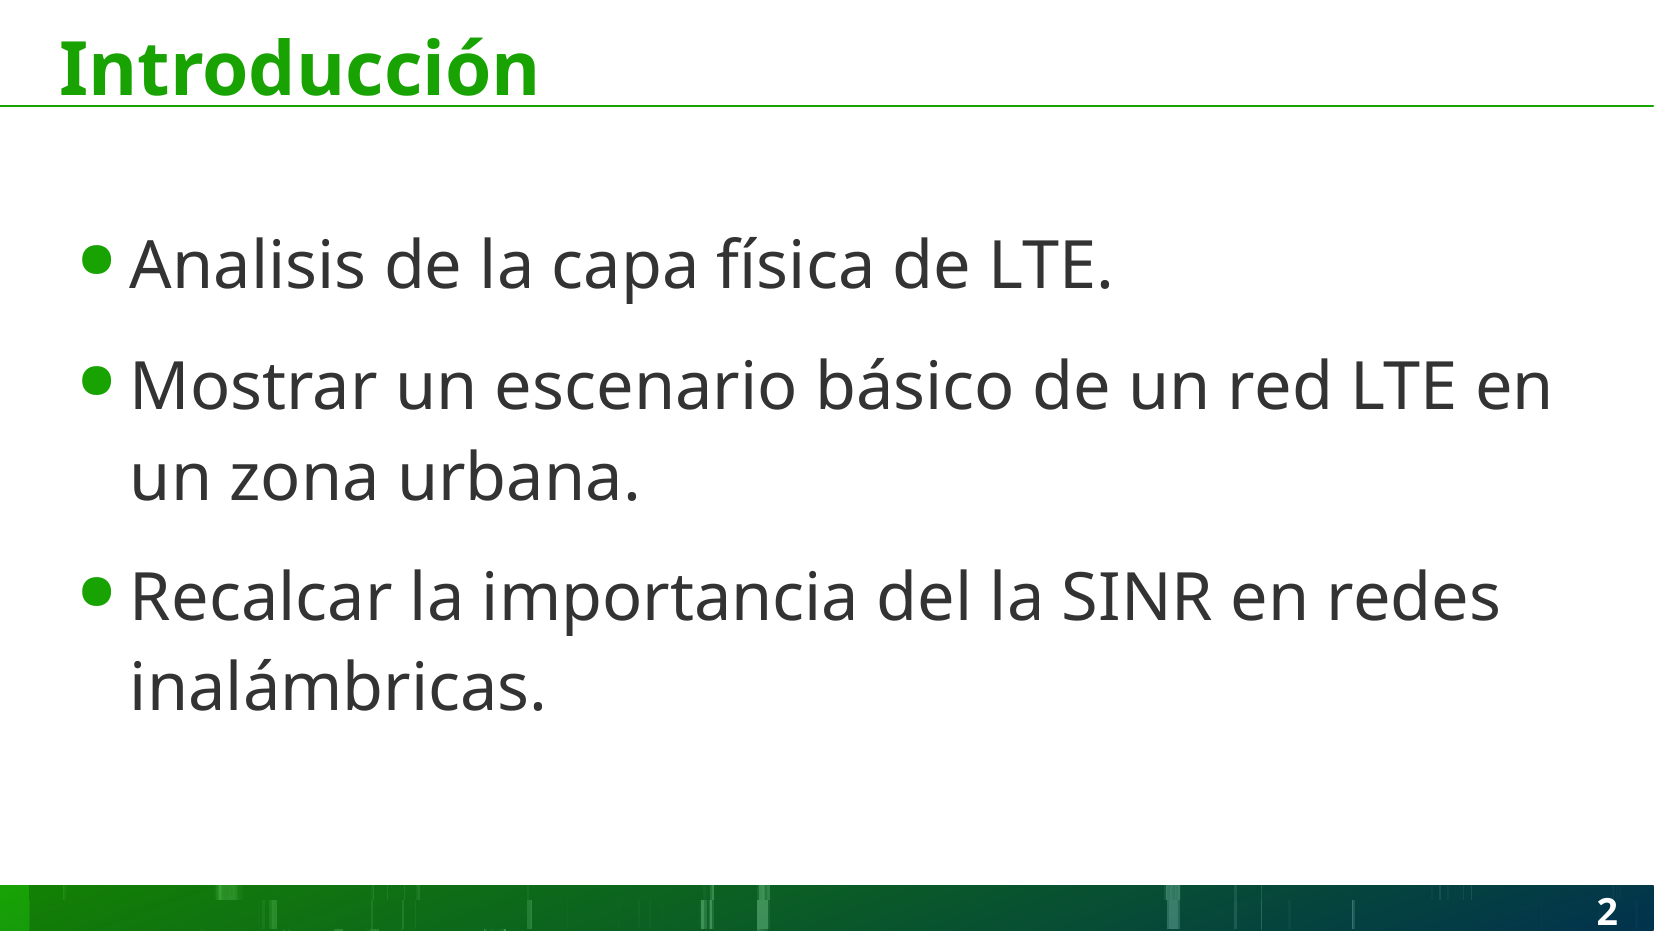

# Introducción
Analisis de la capa física de LTE.
Mostrar un escenario básico de un red LTE en un zona urbana.
Recalcar la importancia del la SINR en redes inalámbricas.
2